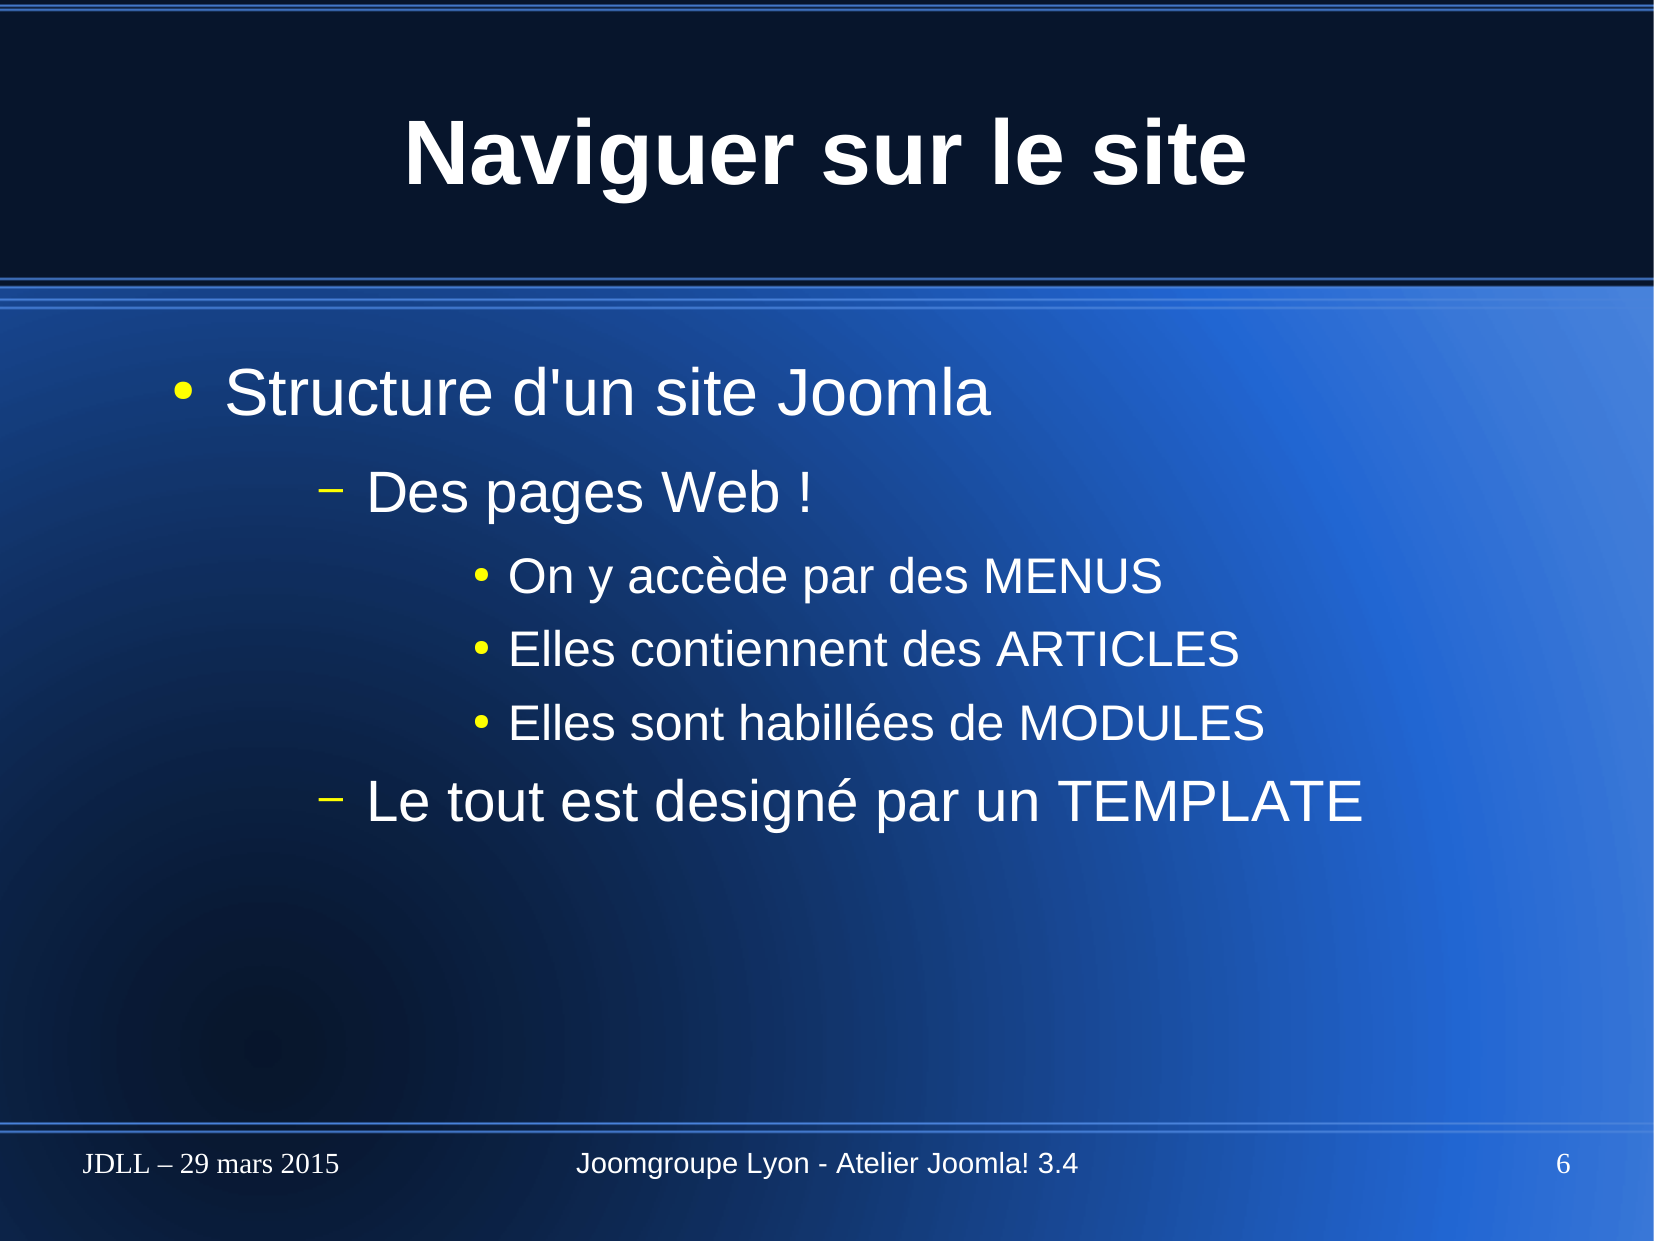

# Naviguer sur le site
Structure d'un site Joomla
Des pages Web !
On y accède par des MENUS
Elles contiennent des ARTICLES
Elles sont habillées de MODULES
Le tout est designé par un TEMPLATE
29/03/2015
Joomgroupe Lyon - Atelier Joomla! 3.4
6